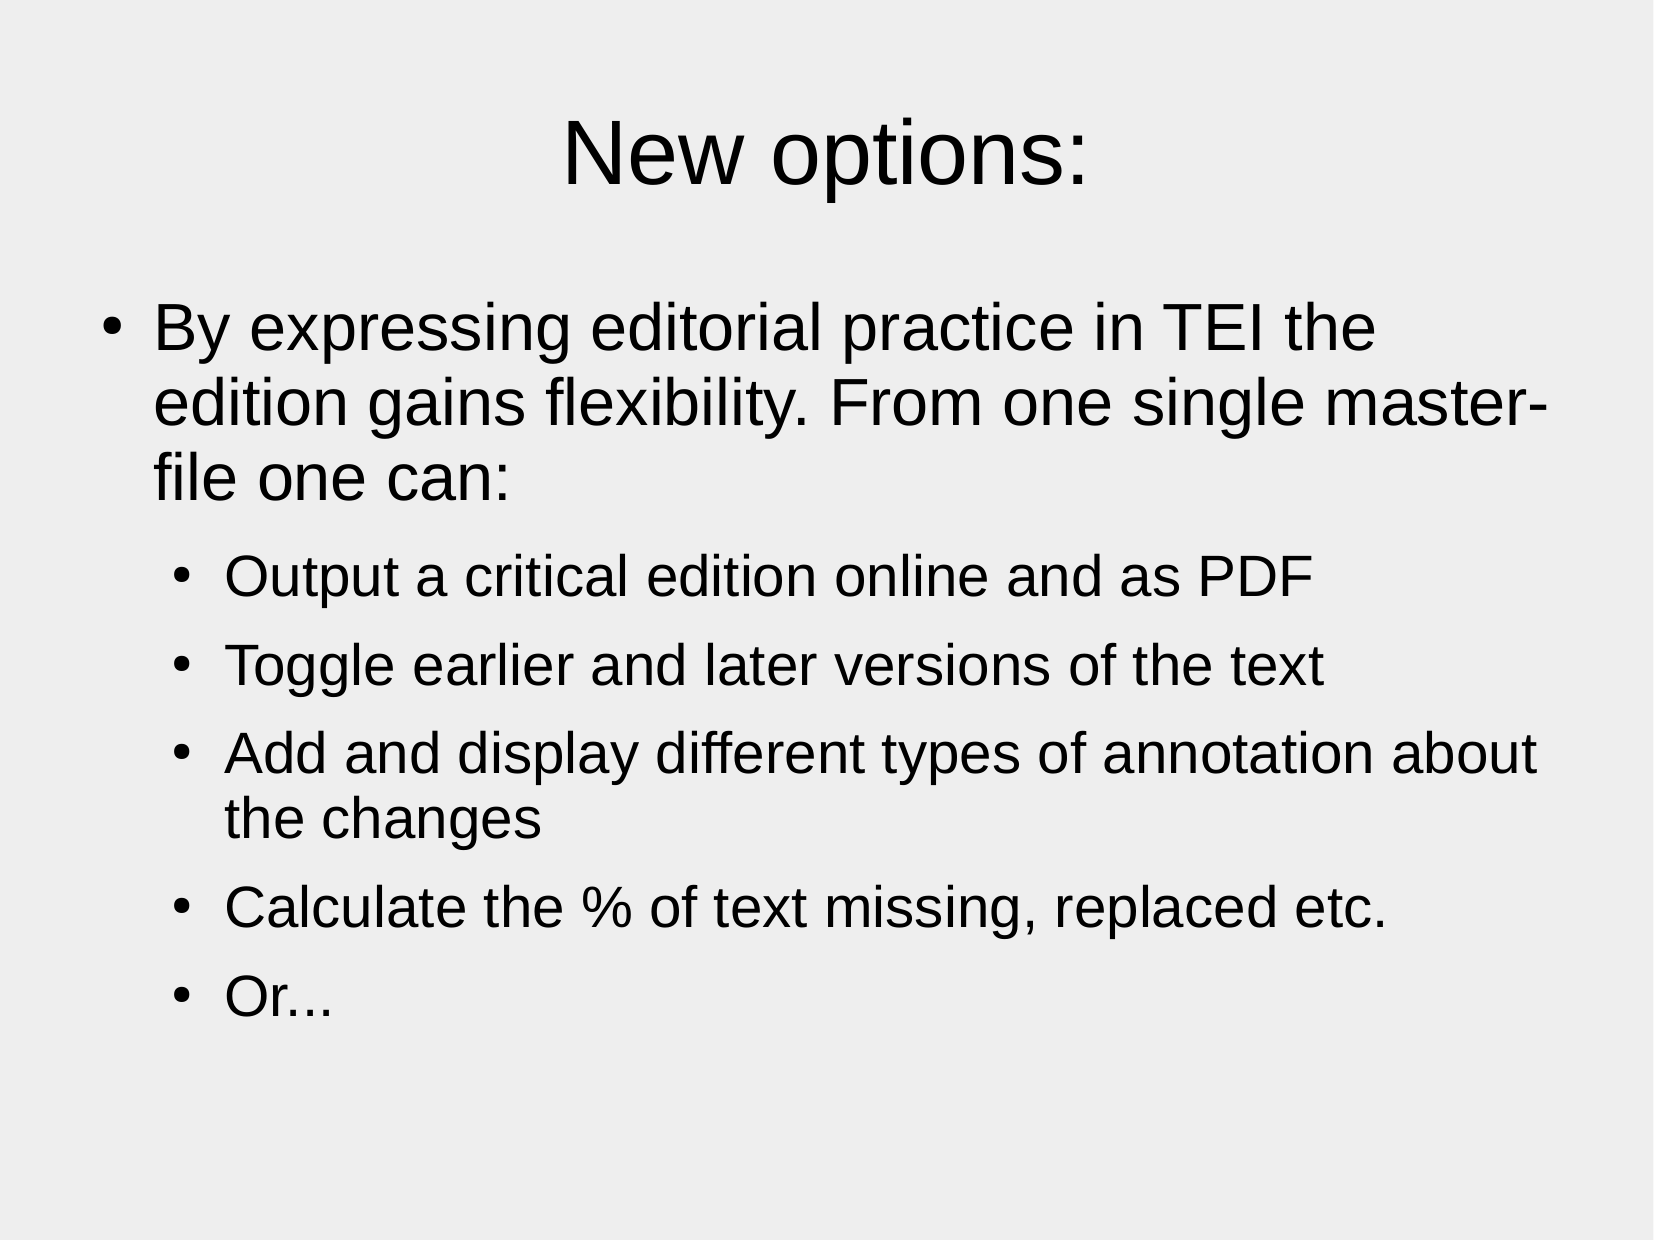

# New options:
By expressing editorial practice in TEI the edition gains flexibility. From one single master-file one can:
Output a critical edition online and as PDF
Toggle earlier and later versions of the text
Add and display different types of annotation about the changes
Calculate the % of text missing, replaced etc.
Or...